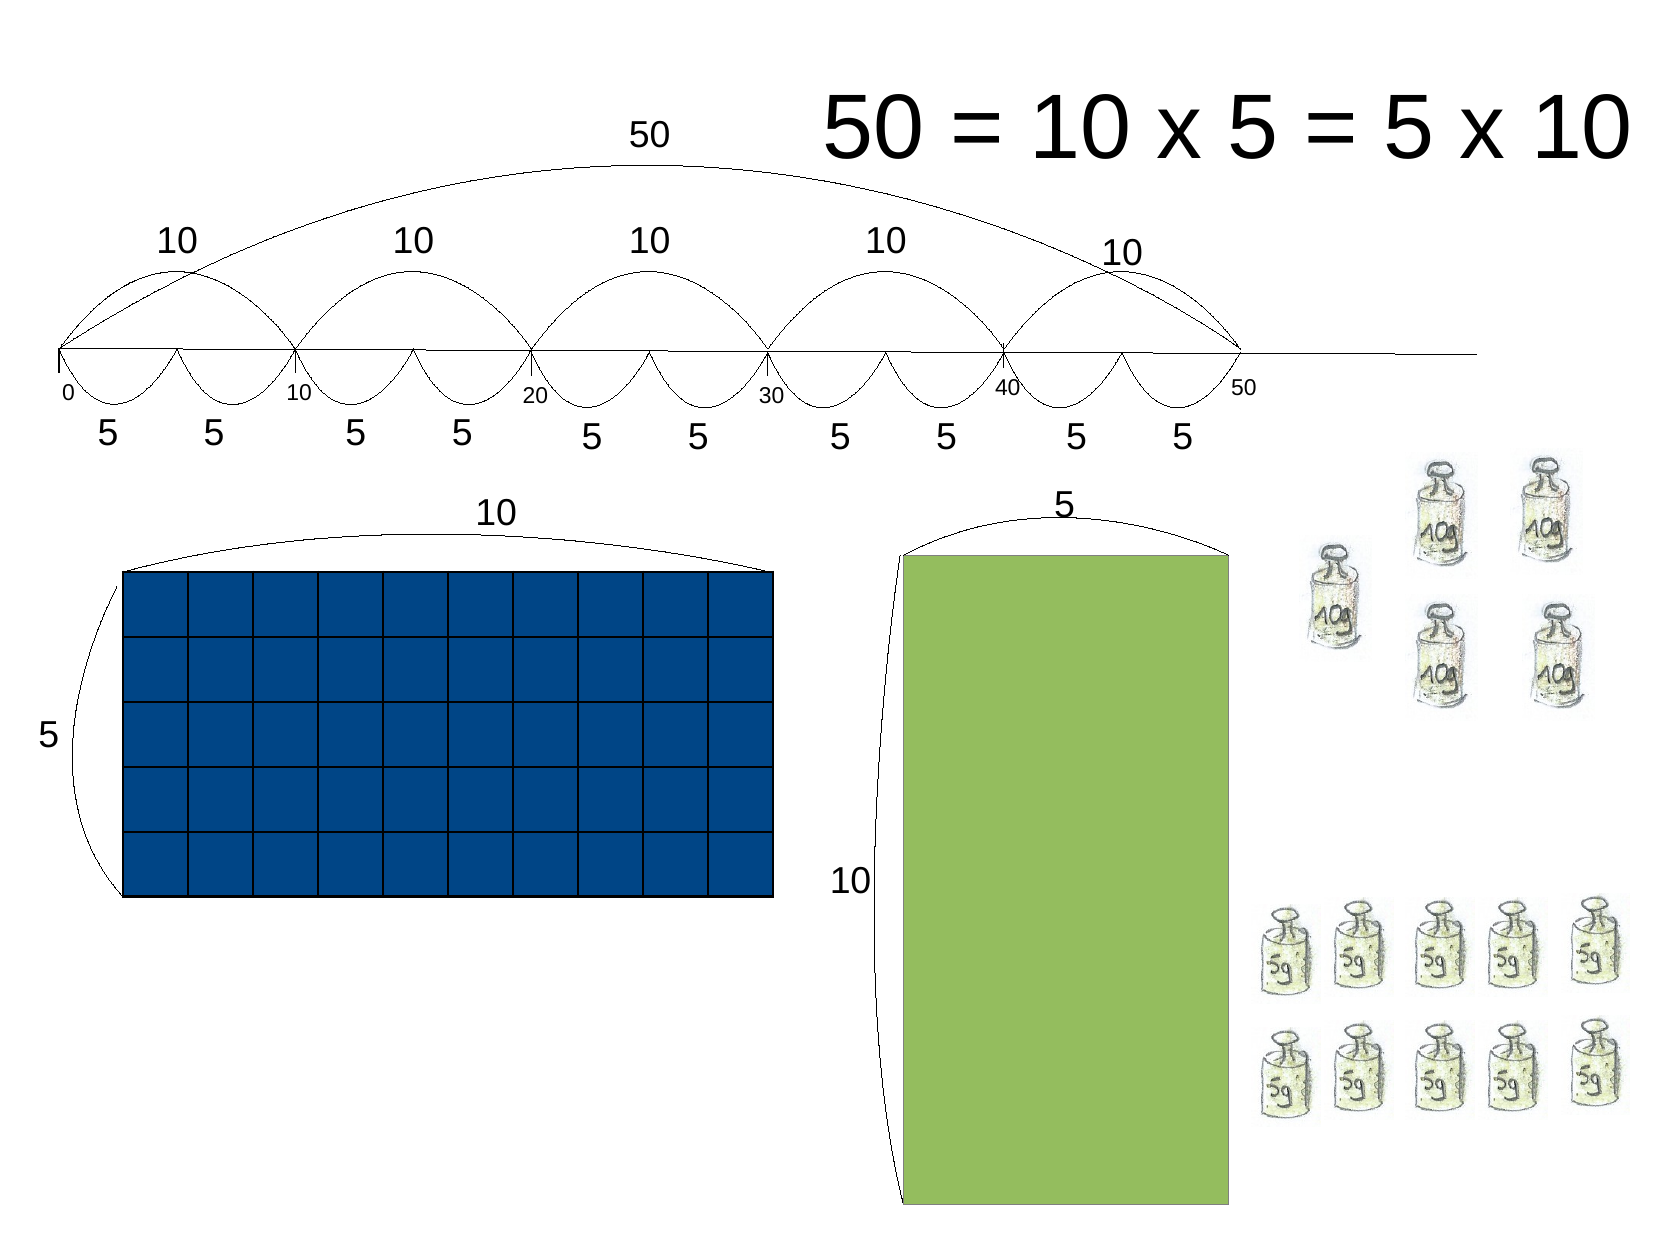

# 50 = 10 x 5 = 5 x 10
50
10
10
10
10
10
40
50
0
10
20
30
5
5
5
5
5
5
5
5
5
5
5
10
| | | | | | | | | | |
| --- | --- | --- | --- | --- | --- | --- | --- | --- | --- |
| | | | | | | | | | |
| | | | | | | | | | |
| | | | | | | | | | |
| | | | | | | | | | |
5
10